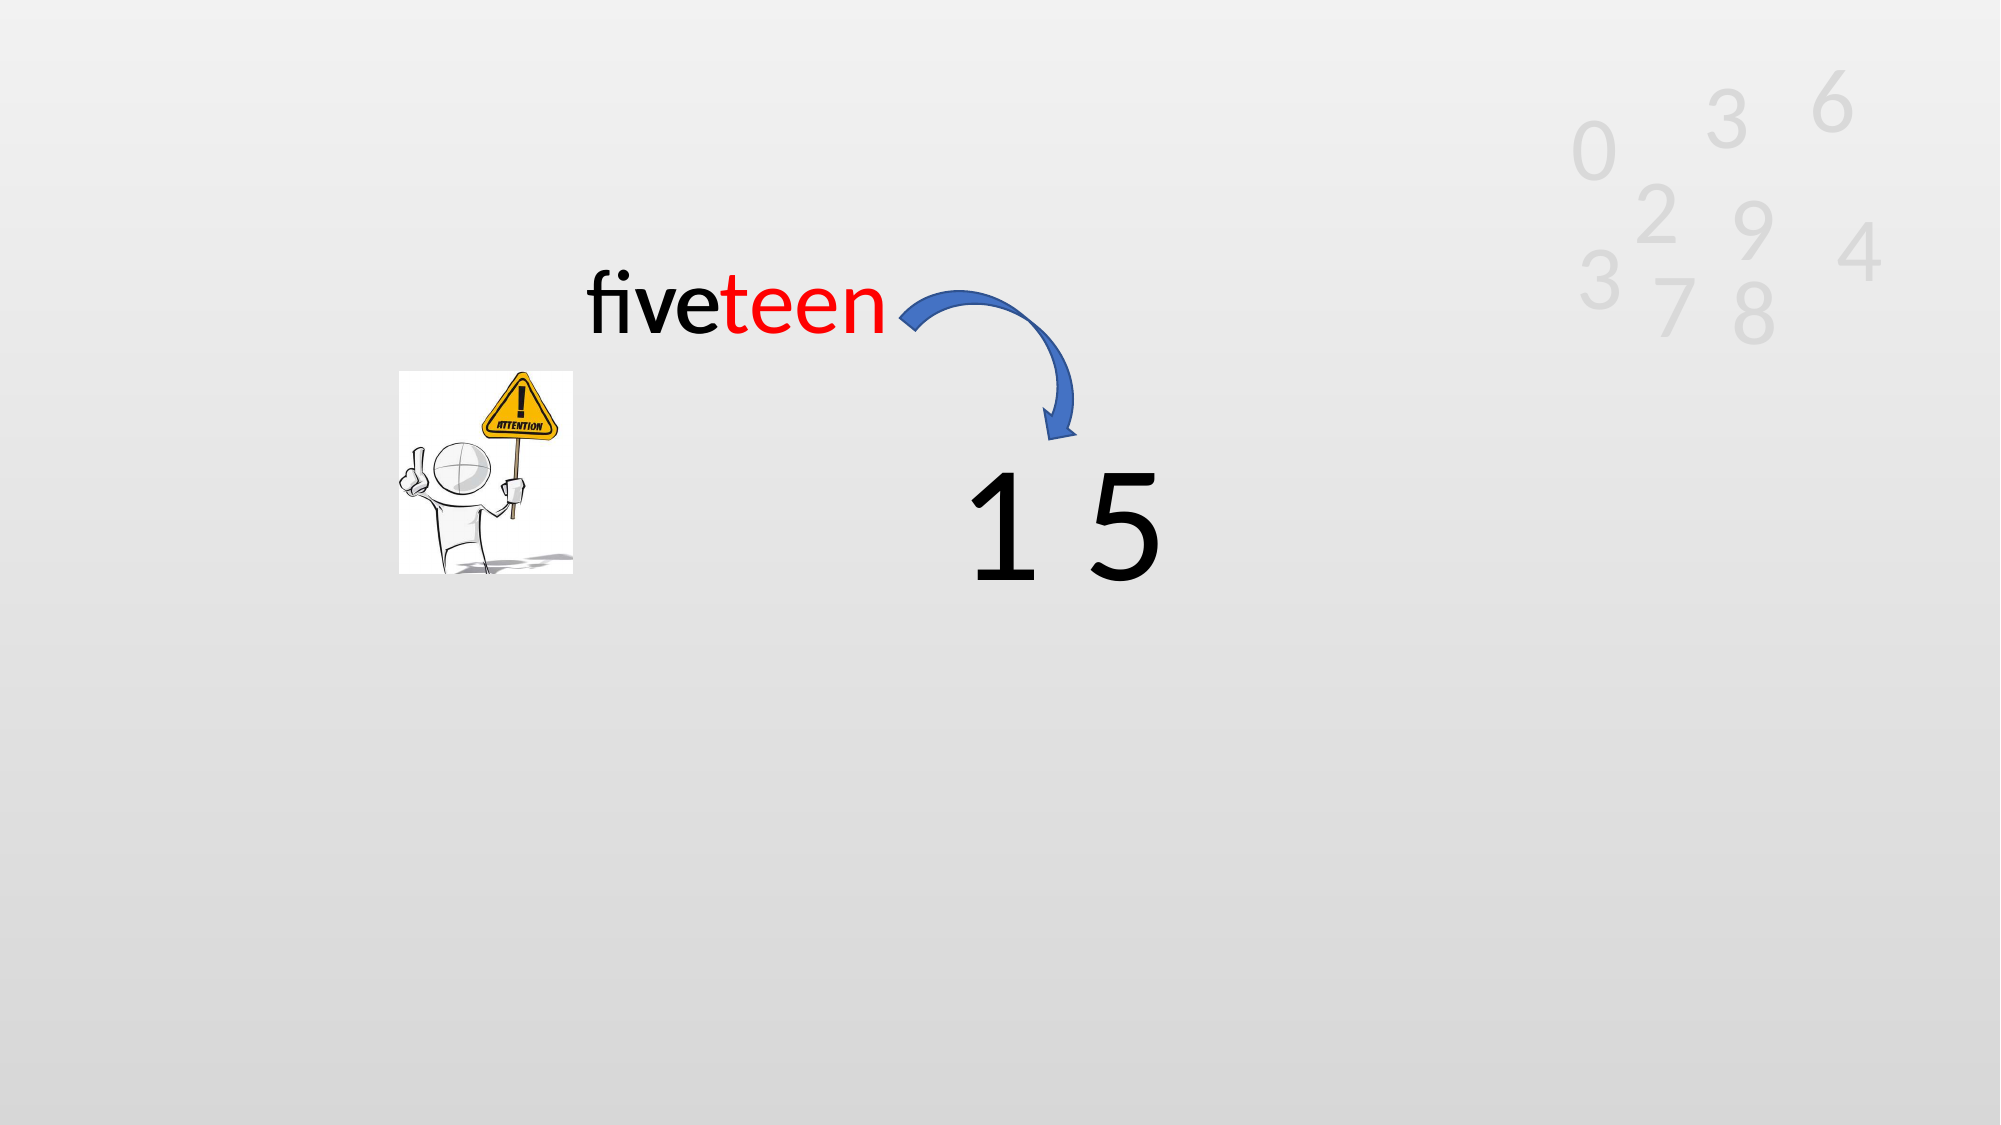

6
3
0
2
9
4
3
five
ve
teen
7
8
1
5